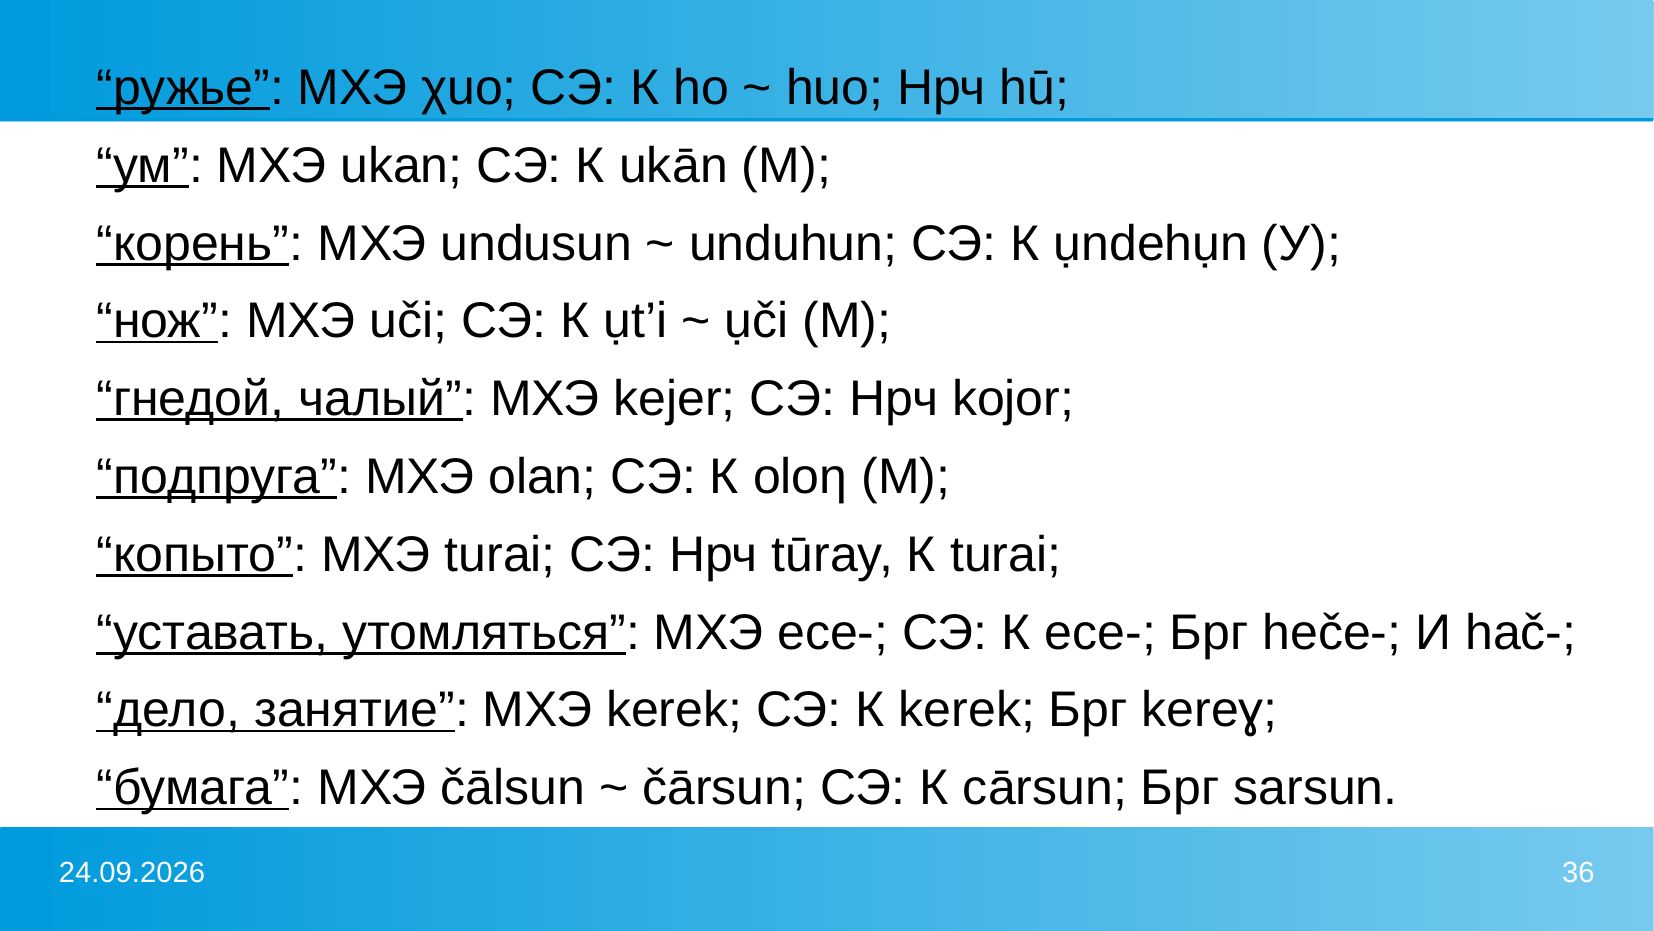

# “ружье”: МХЭ χuo; СЭ: К ho ~ huo; Нрч hū;
“ум”: МХЭ ukan; СЭ: К ukān (М);
“корень”: МХЭ undusun ~ unduhun; СЭ: К ụndehụn (У);
“нож”: МХЭ uči; СЭ: К ụt’i ~ ụči (М);
“гнедой, чалый”: МХЭ kejer; СЭ: Нрч kojor;
“подпруга”: МХЭ olan; СЭ: К oloƞ (М);
“копыто”: МХЭ turai; СЭ: Нрч tūray, К turai;
“уставать, утомляться”: МХЭ ece-; СЭ: К ece-; Брг heče-; И hač-;
“дело, занятие”: МХЭ kerek; СЭ: К kerek; Брг kereɣ;
“бумага”: МХЭ čālsun ~ čārsun; СЭ: К cārsun; Брг sarsun.
36